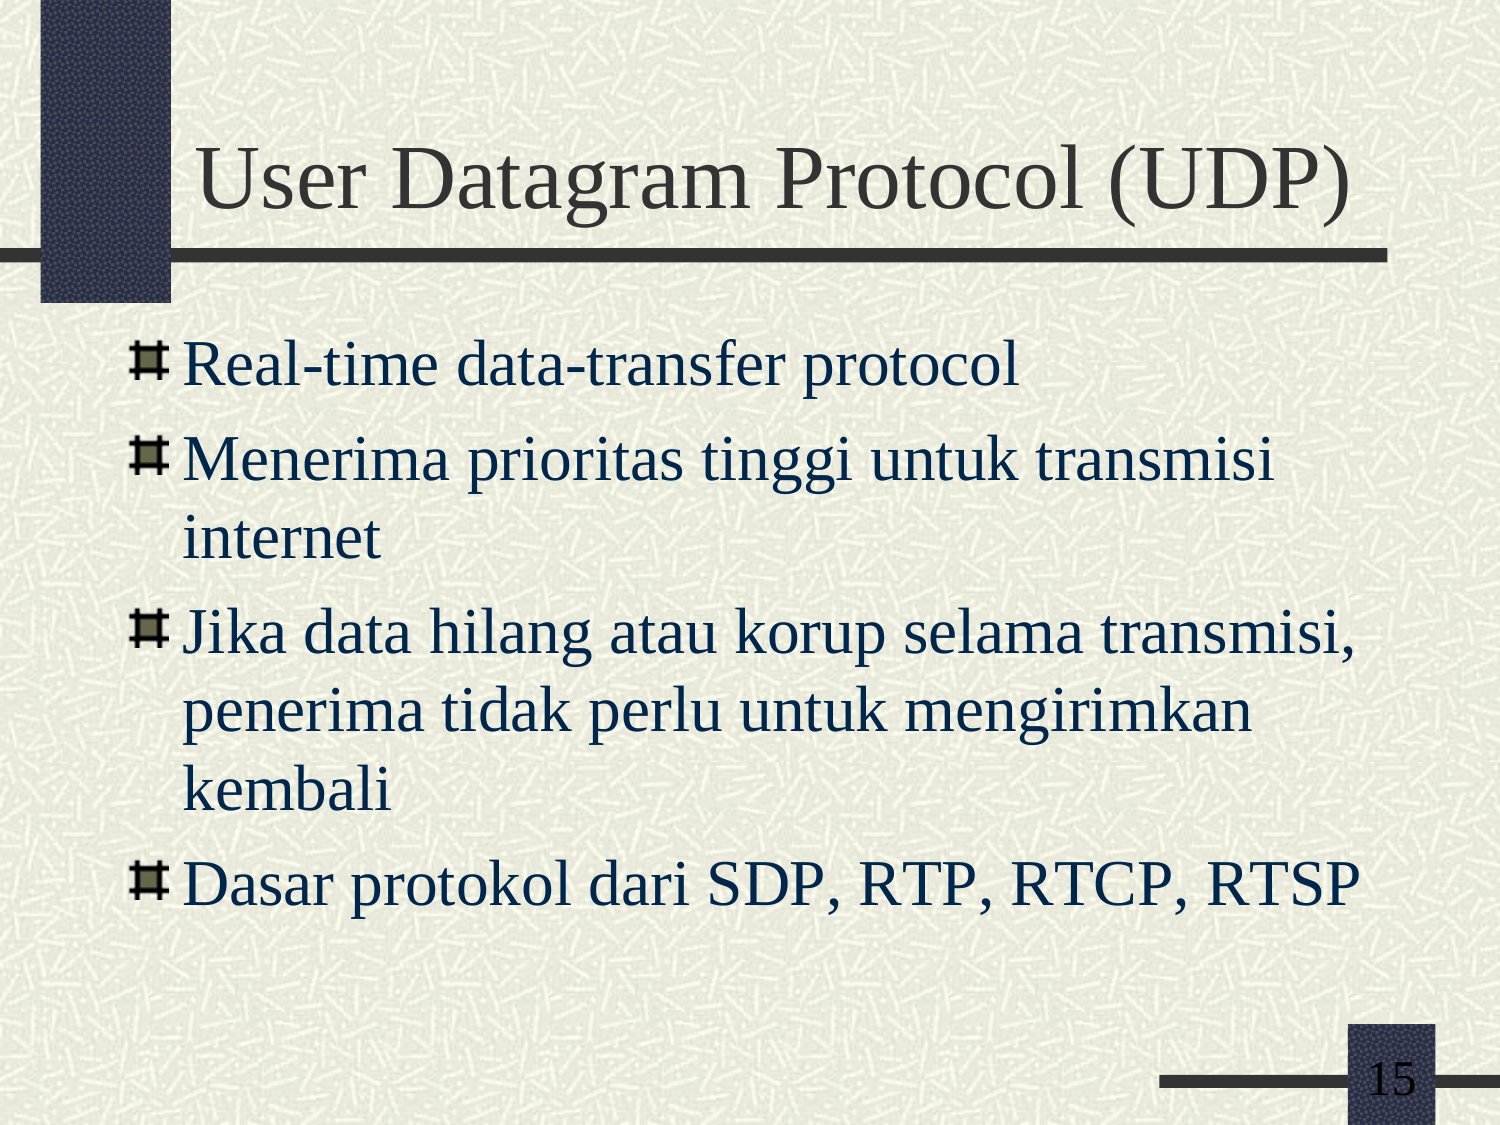

# User Datagram Protocol (UDP)
Real-time data-transfer protocol
Menerima prioritas tinggi untuk transmisi internet
Jika data hilang atau korup selama transmisi, penerima tidak perlu untuk mengirimkan kembali
Dasar protokol dari SDP, RTP, RTCP, RTSP
15